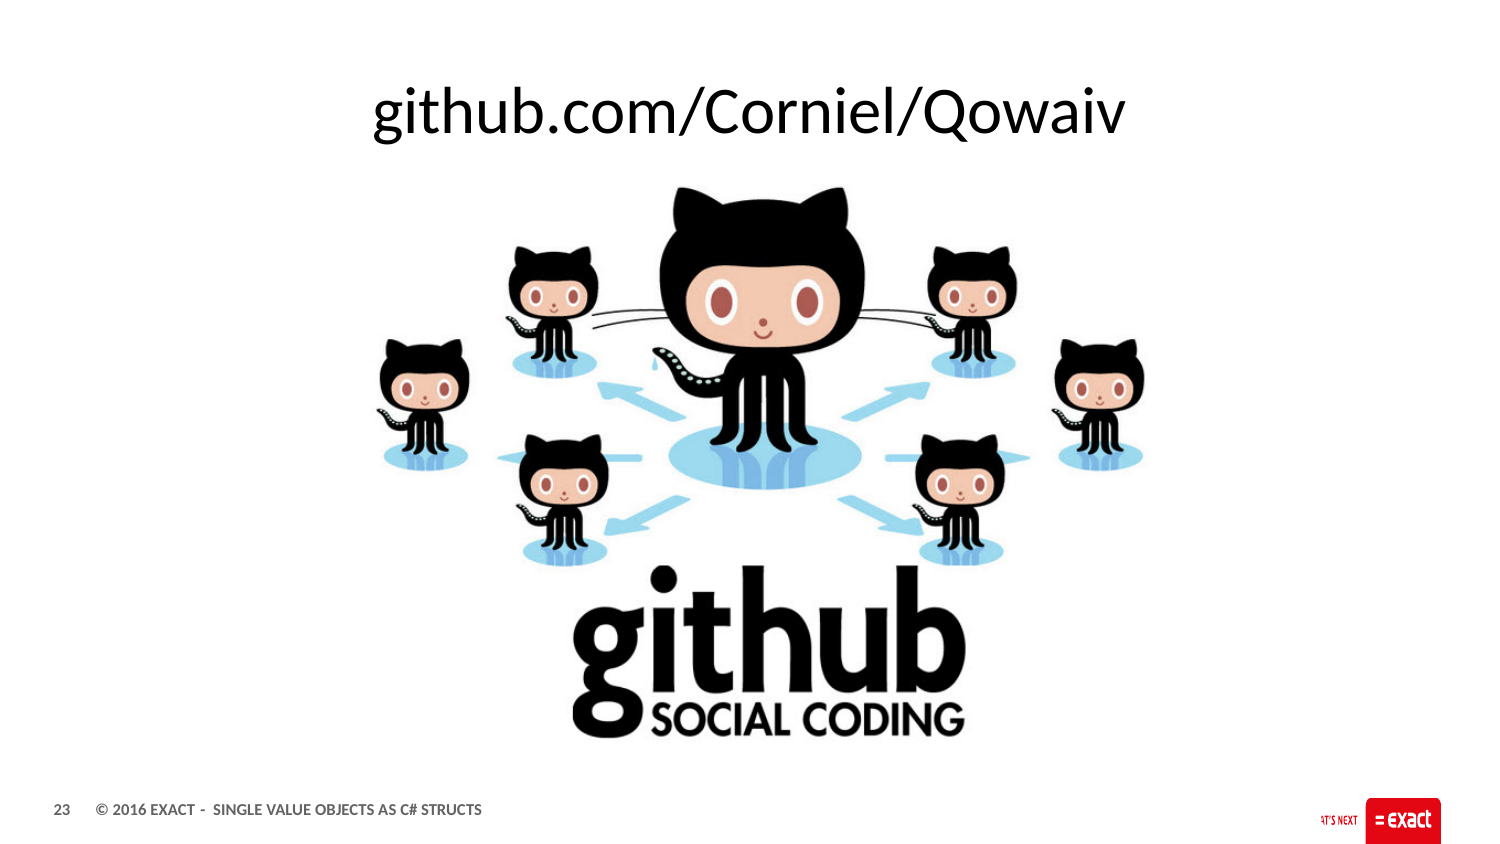

github.com/Corniel/Qowaiv
- Single Value Objects as C# structs